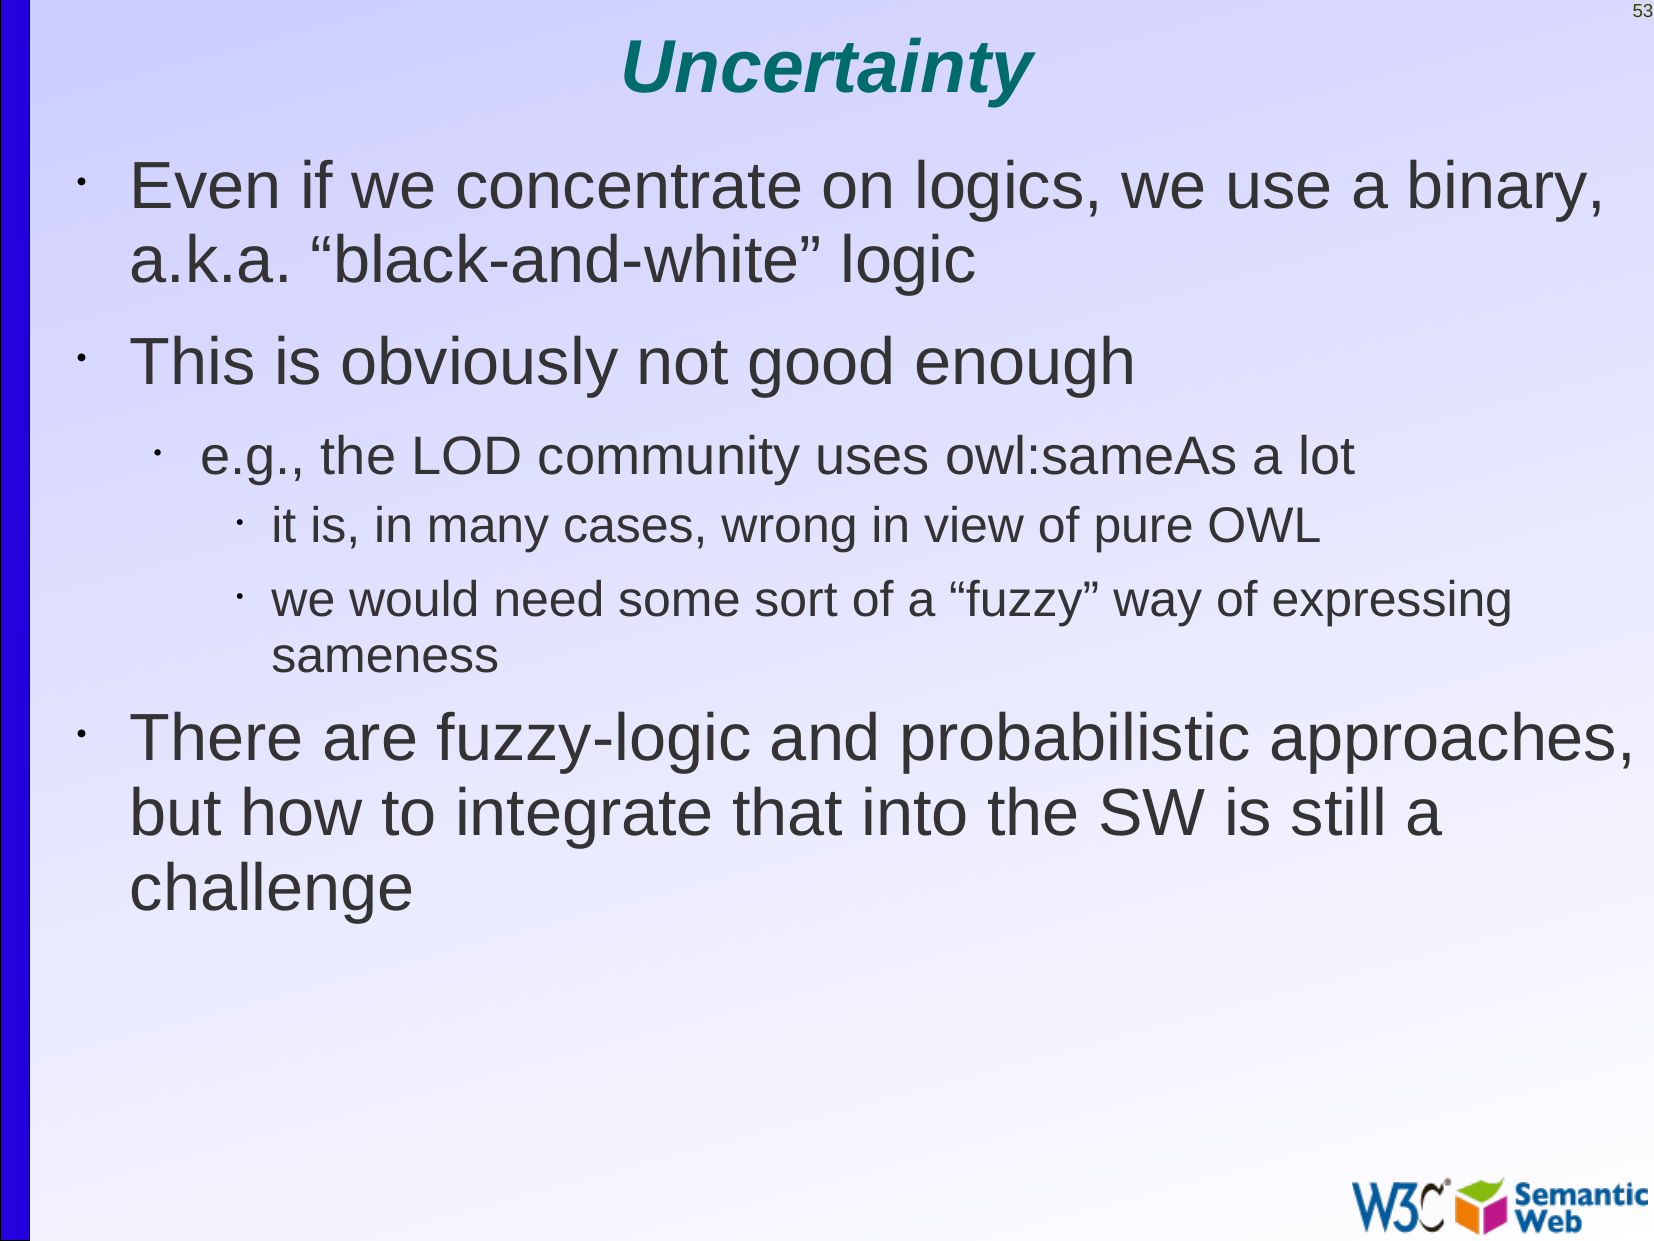

# Uncertainty
Even if we concentrate on logics, we use a binary, a.k.a. “black-and-white” logic
This is obviously not good enough
e.g., the LOD community uses owl:sameAs a lot
it is, in many cases, wrong in view of pure OWL
we would need some sort of a “fuzzy” way of expressing sameness
There are fuzzy-logic and probabilistic approaches, but how to integrate that into the SW is still a challenge